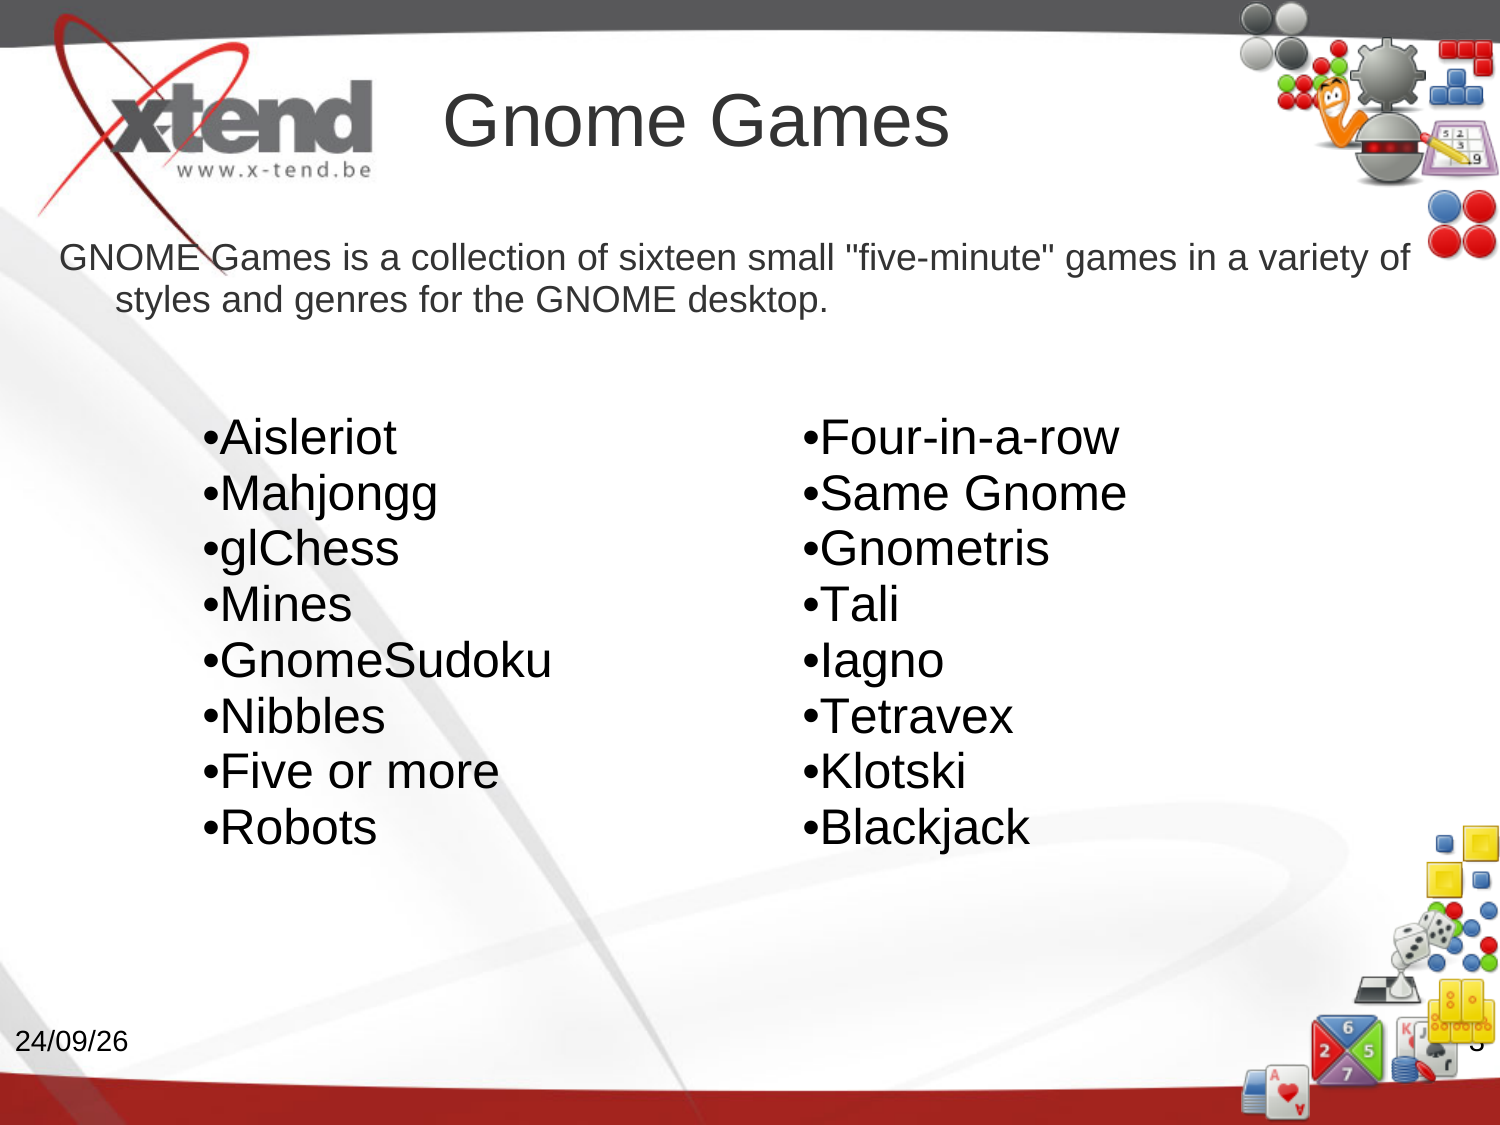

# Gnome Games
GNOME Games is a collection of sixteen small "five-minute" games in a variety of styles and genres for the GNOME desktop.
Aisleriot
Mahjongg
glChess
Mines
GnomeSudoku
Nibbles
Five or more
Robots
Four-in-a-row
Same Gnome
Gnometris
Tali
Iagno
Tetravex
Klotski
Blackjack
3